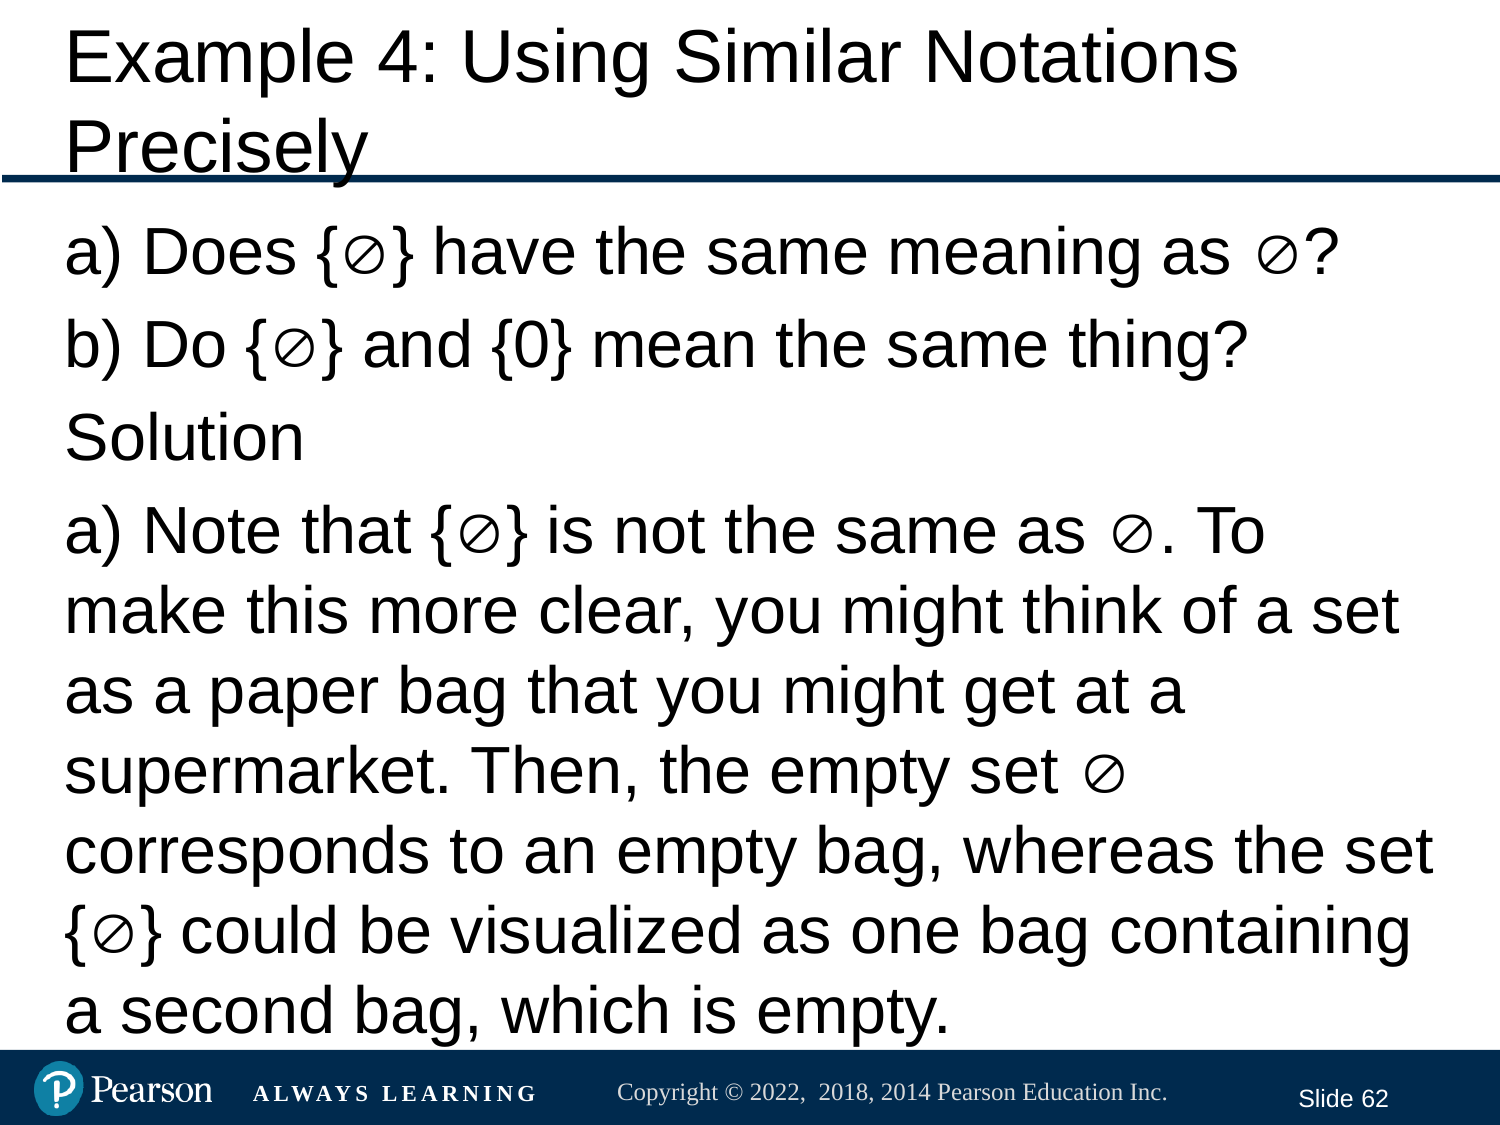

# Example 4: Using Similar Notations Precisely
a) Does {} have the same meaning as ?
b) Do {} and {0} mean the same thing?
Solution
a) Note that {} is not the same as . To make this more clear, you might think of a set as a paper bag that you might get at a supermarket. Then, the empty set  corresponds to an empty bag, whereas the set {} could be visualized as one bag containing a second bag, which is empty.